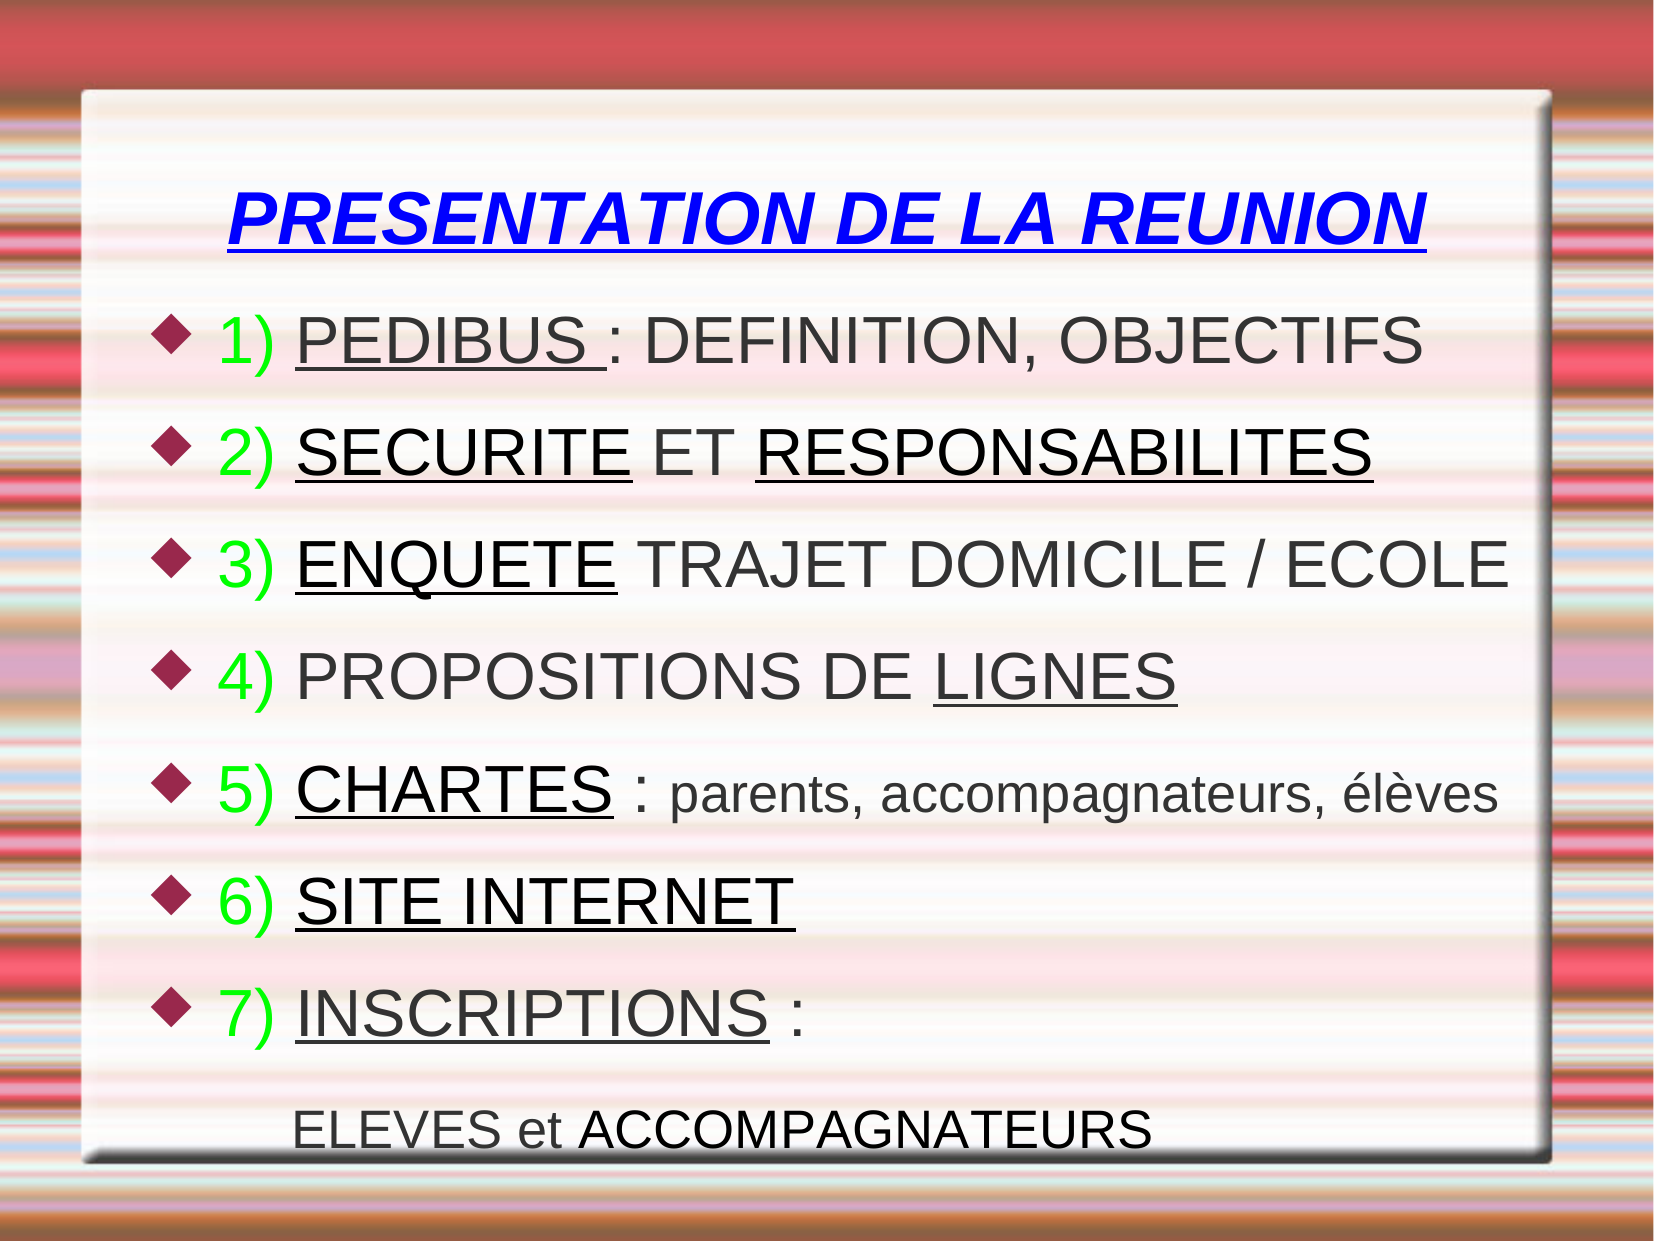

# PRESENTATION DE LA REUNION
1) PEDIBUS : DEFINITION, OBJECTIFS
2) SECURITE ET RESPONSABILITES
3) ENQUETE TRAJET DOMICILE / ECOLE
4) PROPOSITIONS DE LIGNES
5) CHARTES : parents, accompagnateurs, élèves
6) SITE INTERNET
7) INSCRIPTIONS : 	 	ELEVES et ACCOMPAGNATEURS